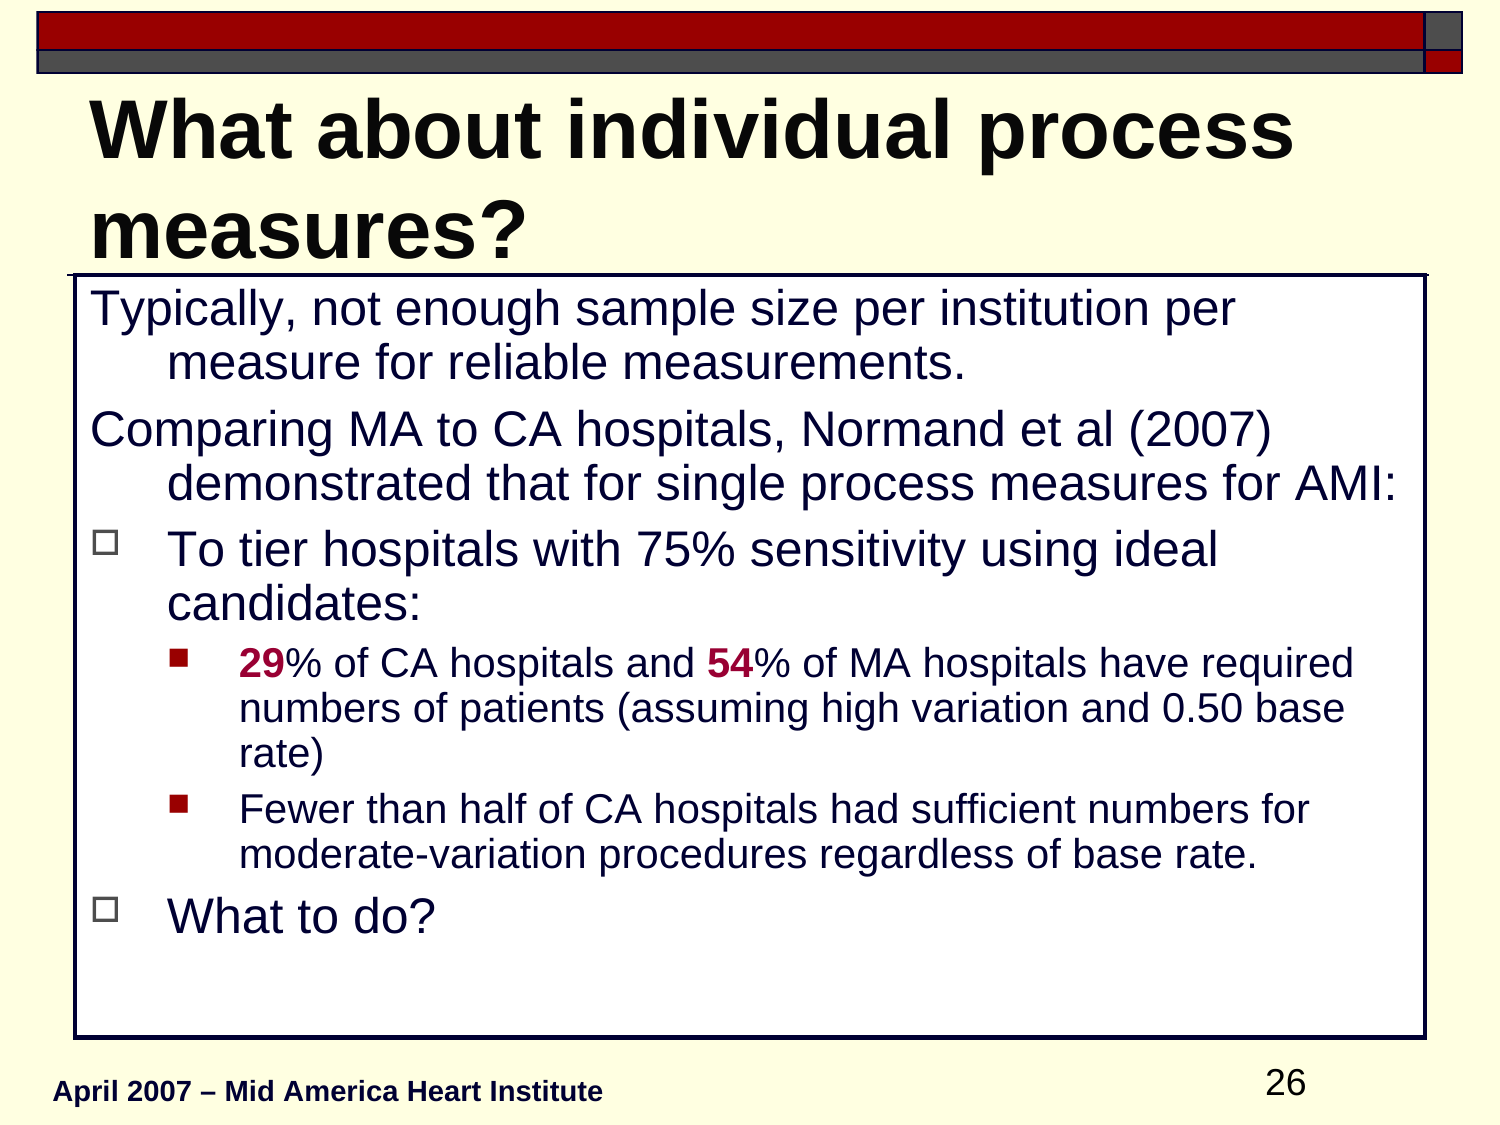

# What about individual process measures?
Typically, not enough sample size per institution per measure for reliable measurements.
Comparing MA to CA hospitals, Normand et al (2007) demonstrated that for single process measures for AMI:
To tier hospitals with 75% sensitivity using ideal candidates:
29% of CA hospitals and 54% of MA hospitals have required numbers of patients (assuming high variation and 0.50 base rate)
Fewer than half of CA hospitals had sufficient numbers for moderate-variation procedures regardless of base rate.
What to do?
26